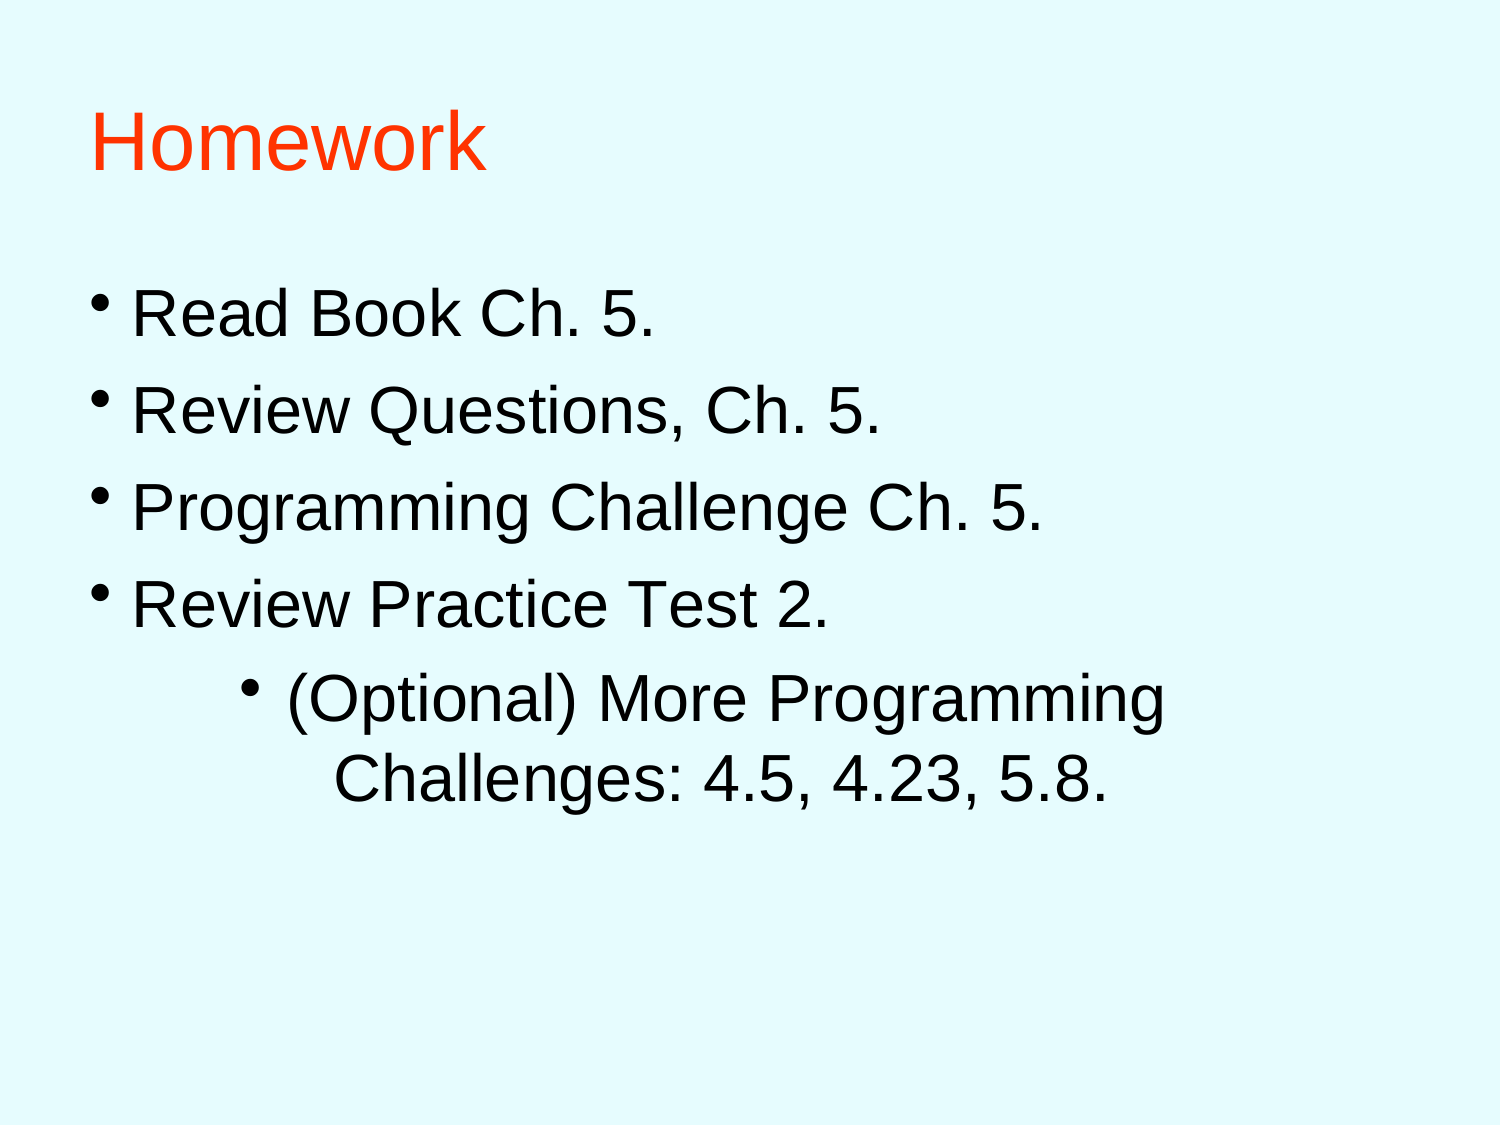

# Homework
 Read Book Ch. 5.
 Review Questions, Ch. 5.
 Programming Challenge Ch. 5.
 Review Practice Test 2.
(Optional) More Programming Challenges: 4.5, 4.23, 5.8.